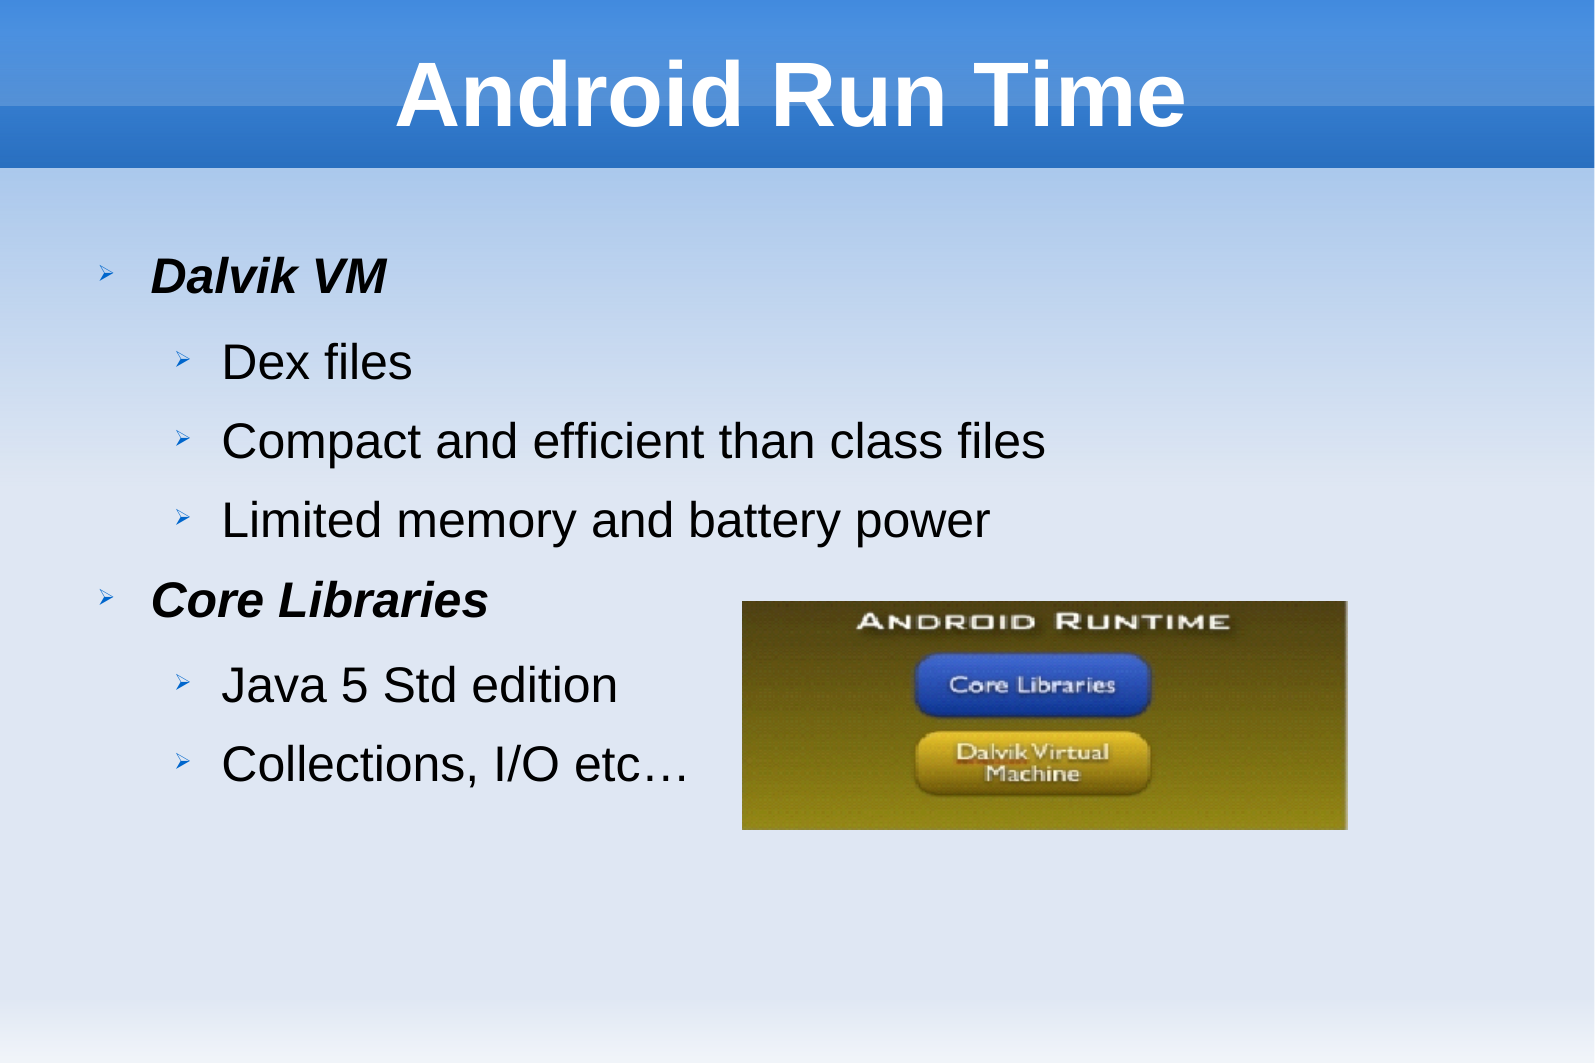

# Android Run Time
Dalvik VM
Dex files
Compact and efficient than class files
Limited memory and battery power
Core Libraries
Java 5 Std edition
Collections, I/O etc…